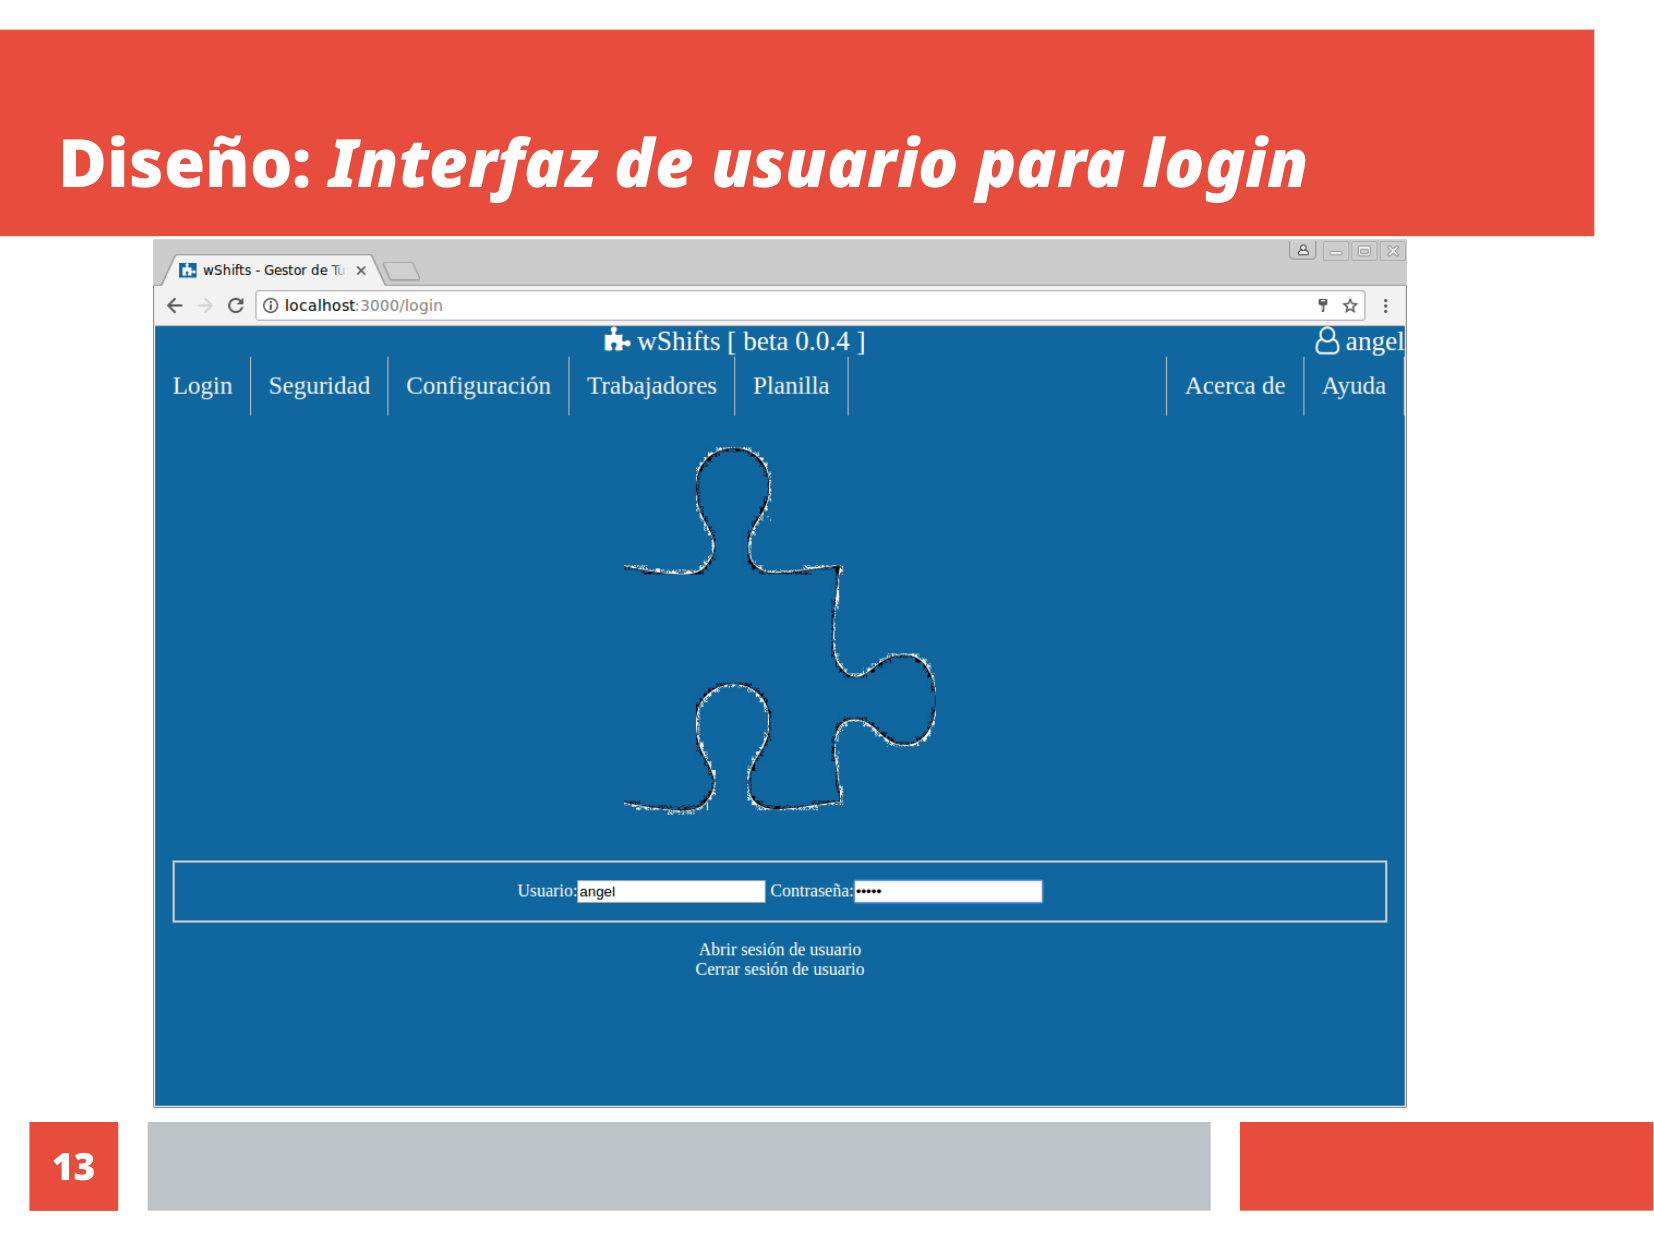

# Diseño: Interfaz de usuario para login
13